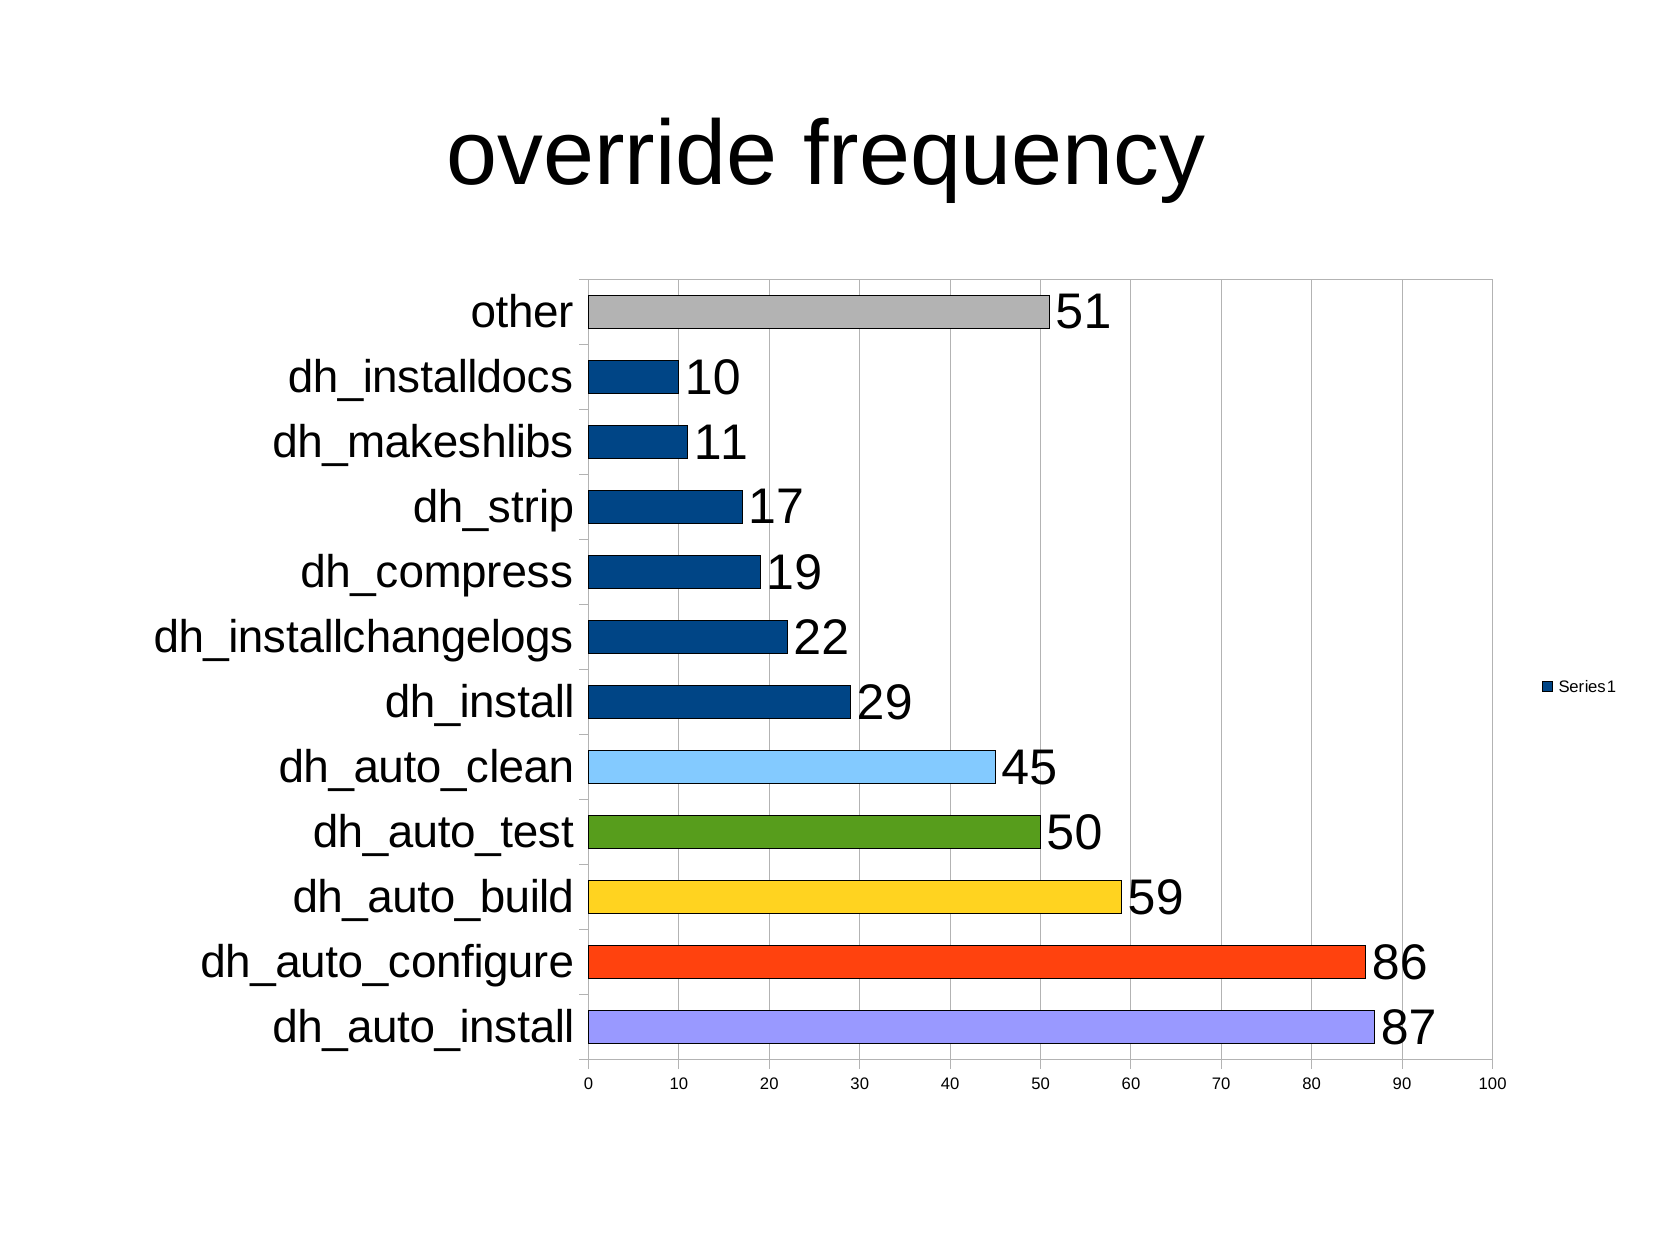

# override frequency
### Chart
| Category | |
|---|---|
| dh_auto_install | 87.0 |
| dh_auto_configure | 86.0 |
| dh_auto_build | 59.0 |
| dh_auto_test | 50.0 |
| dh_auto_clean | 45.0 |
| dh_install | 29.0 |
| dh_installchangelogs | 22.0 |
| dh_compress | 19.0 |
| dh_strip | 17.0 |
| dh_makeshlibs | 11.0 |
| dh_installdocs | 10.0 |
| other | 51.0 |